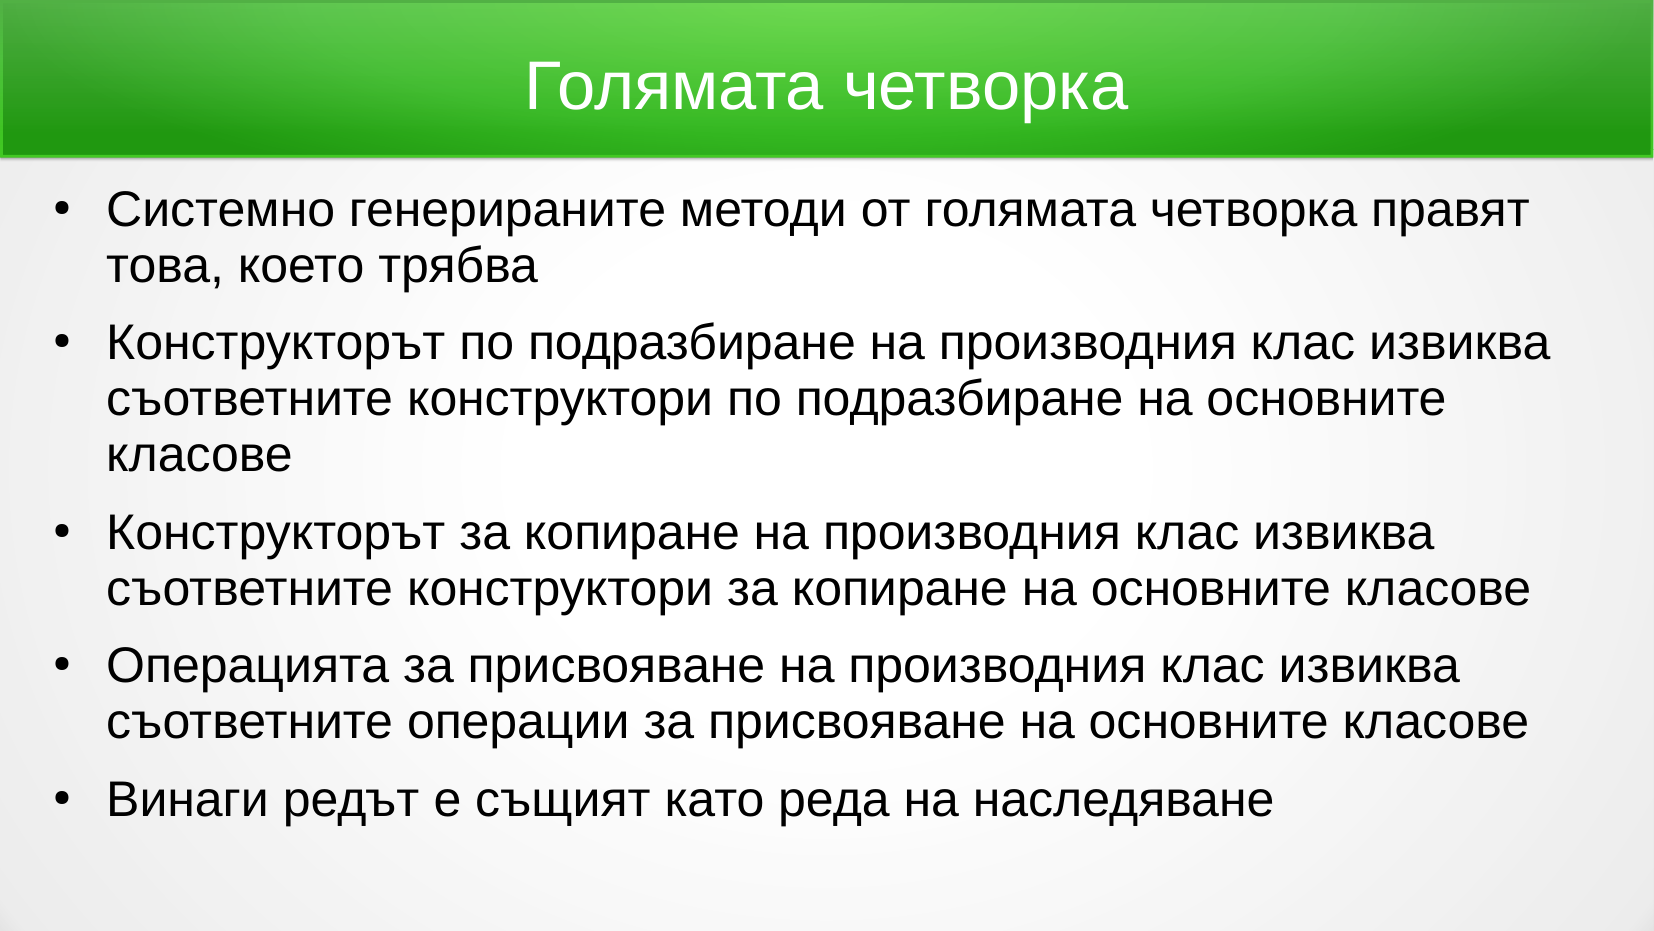

# Голямата четворка
Системно генерираните методи от голямата четворка правят това, което трябва
Конструкторът по подразбиране на производния клас извиква съответните конструктори по подразбиране на основните класове
Конструкторът за копиране на производния клас извиква съответните конструктори за копиране на основните класове
Операцията за присвояване на производния клас извиква съответните операции за присвояване на основните класове
Винаги редът е същият като реда на наследяване